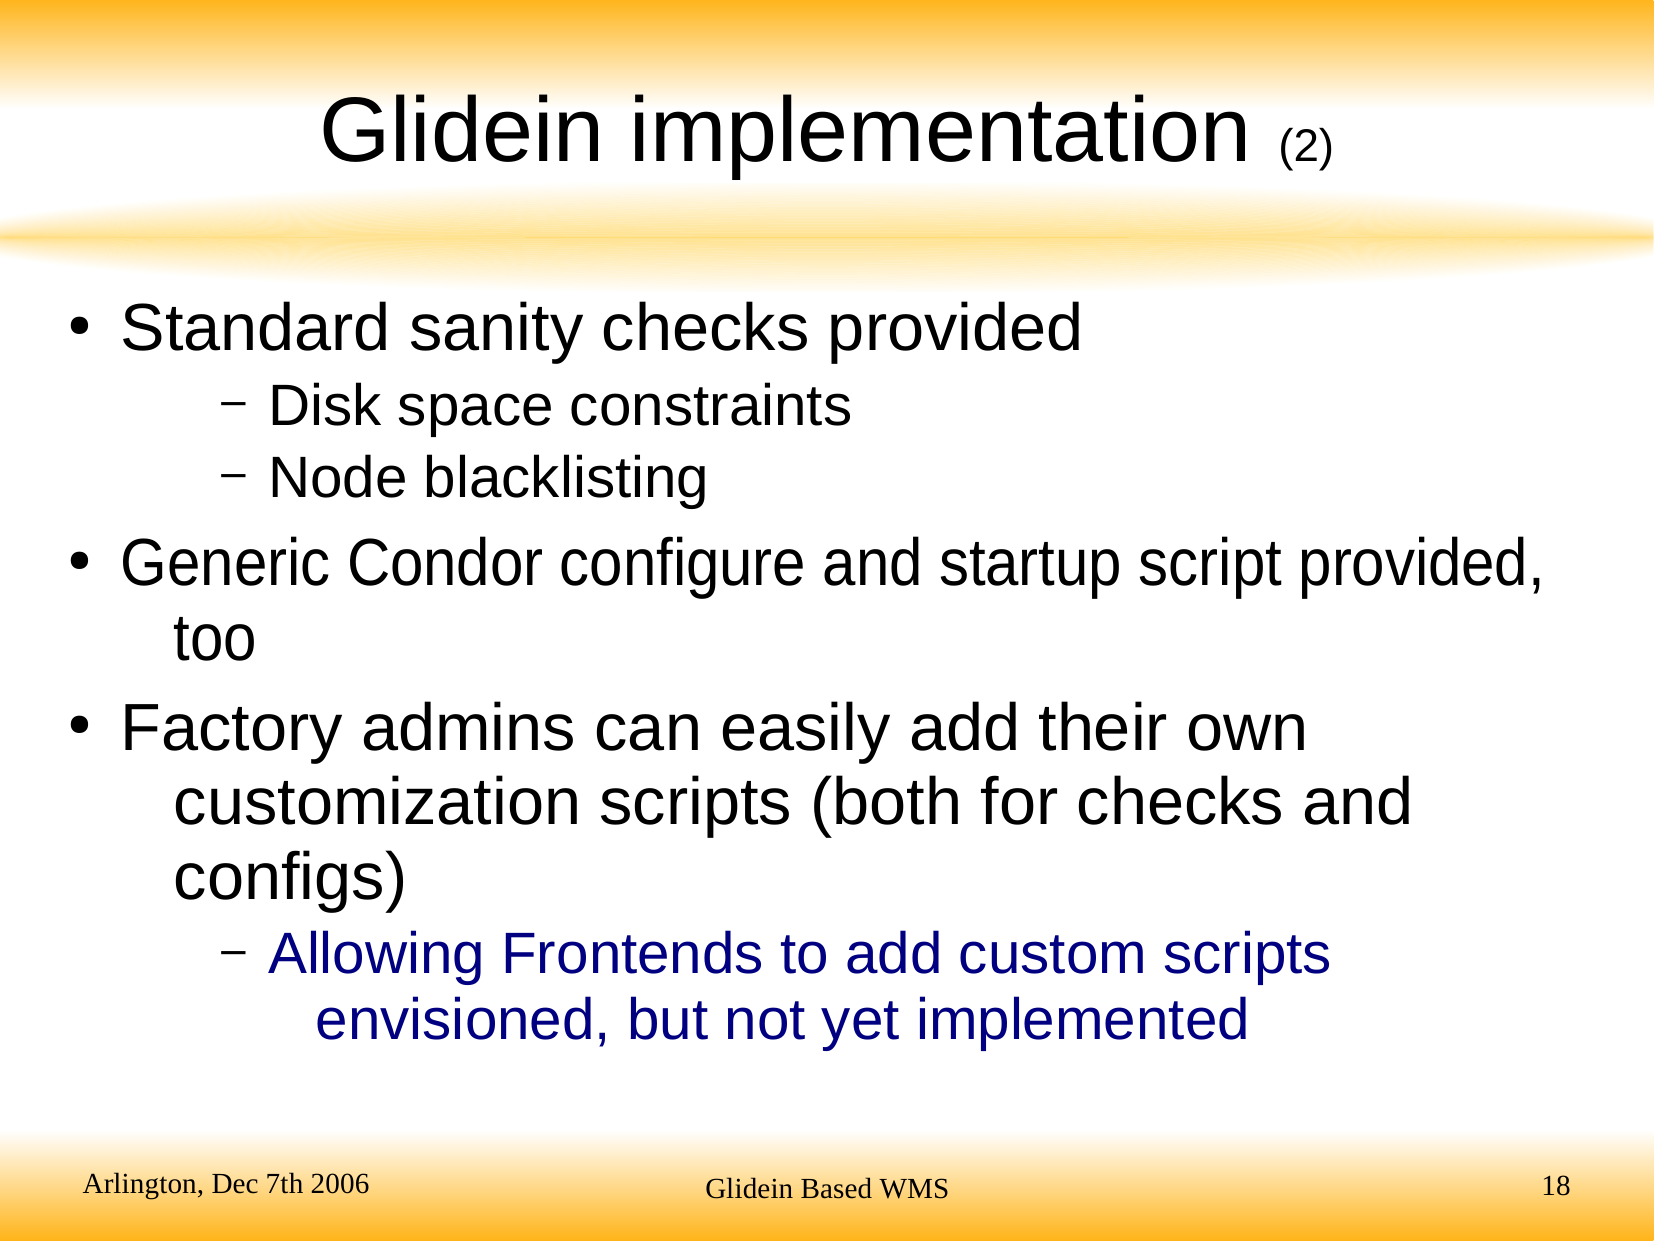

# Glidein implementation (2)
Standard sanity checks provided
Disk space constraints
Node blacklisting
Generic Condor configure and startup script provided, too
Factory admins can easily add their own customization scripts (both for checks and configs)
Allowing Frontends to add custom scripts envisioned, but not yet implemented
Arlington, Dec 7th 2006
18
Glidein Based WMS